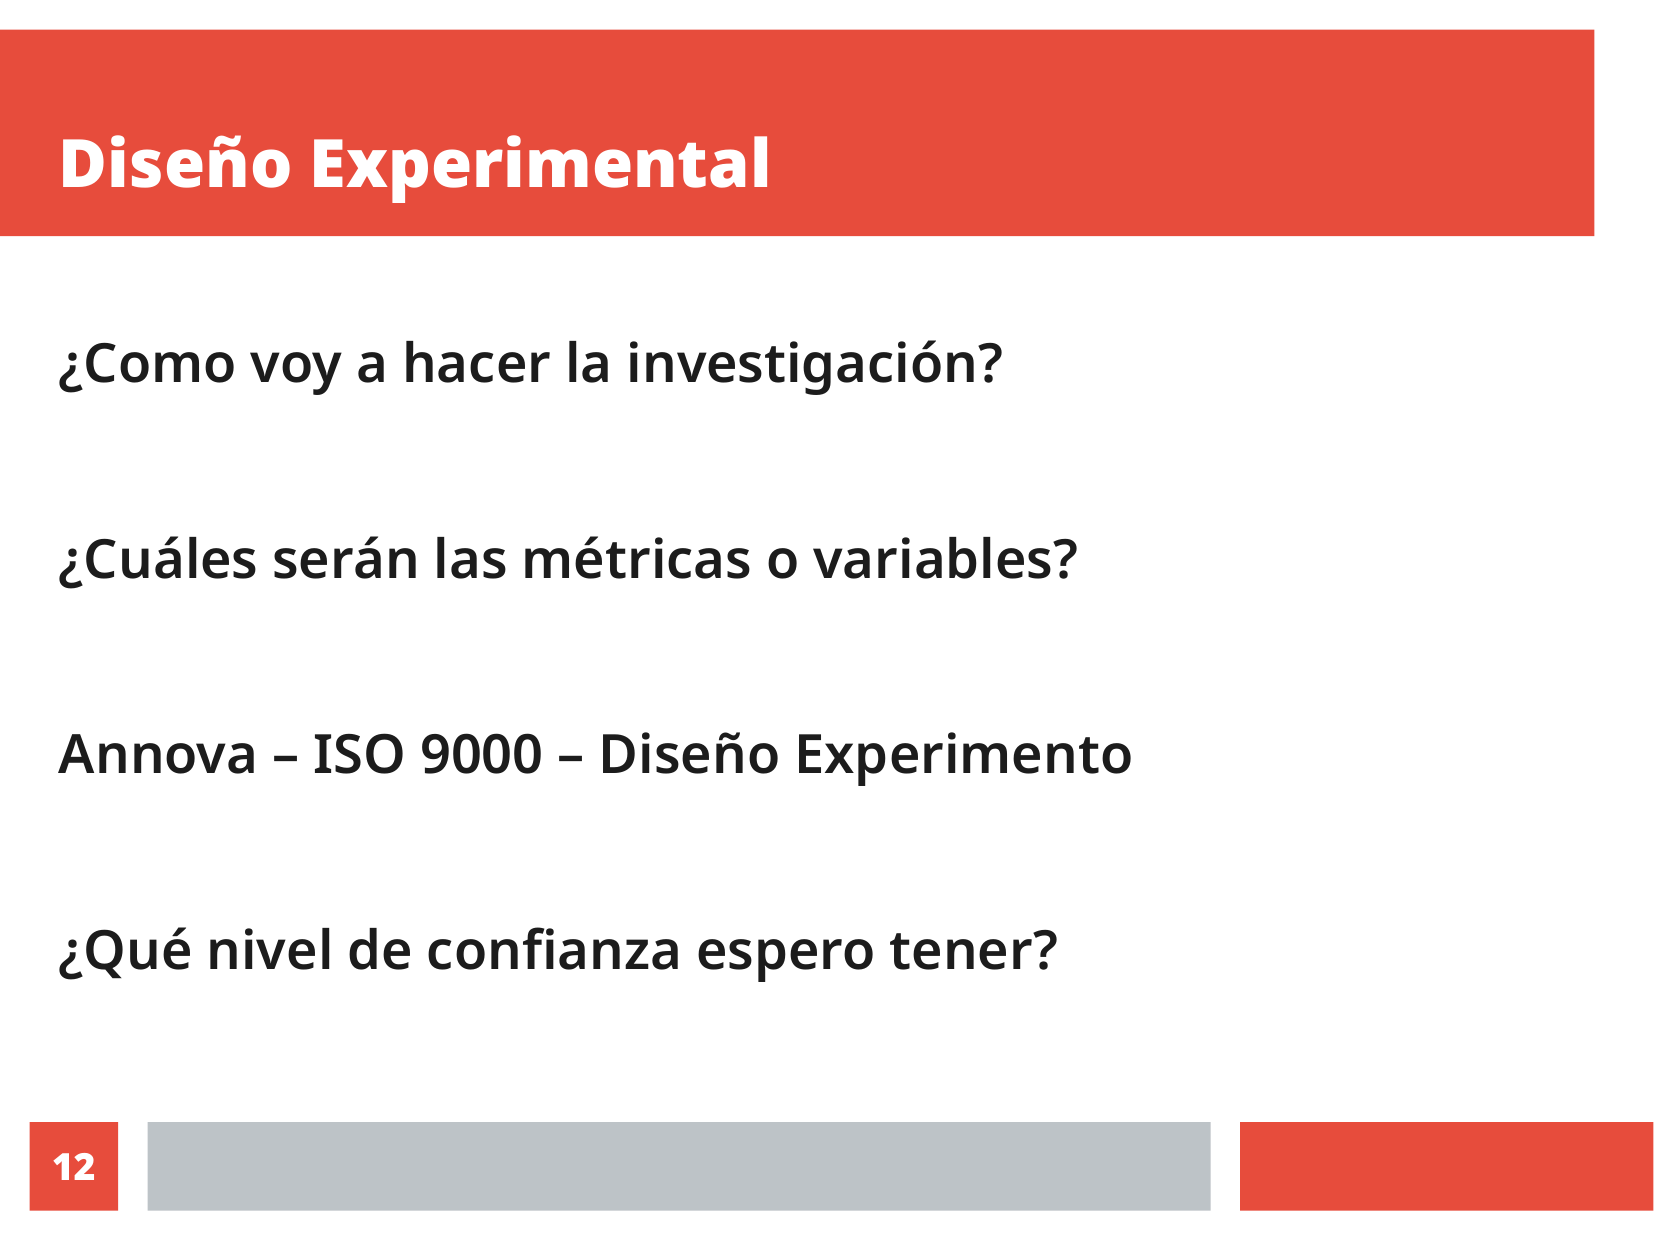

# Diseño Experimental
¿Como voy a hacer la investigación?
¿Cuáles serán las métricas o variables?
Annova – ISO 9000 – Diseño Experimento
¿Qué nivel de confianza espero tener?
12